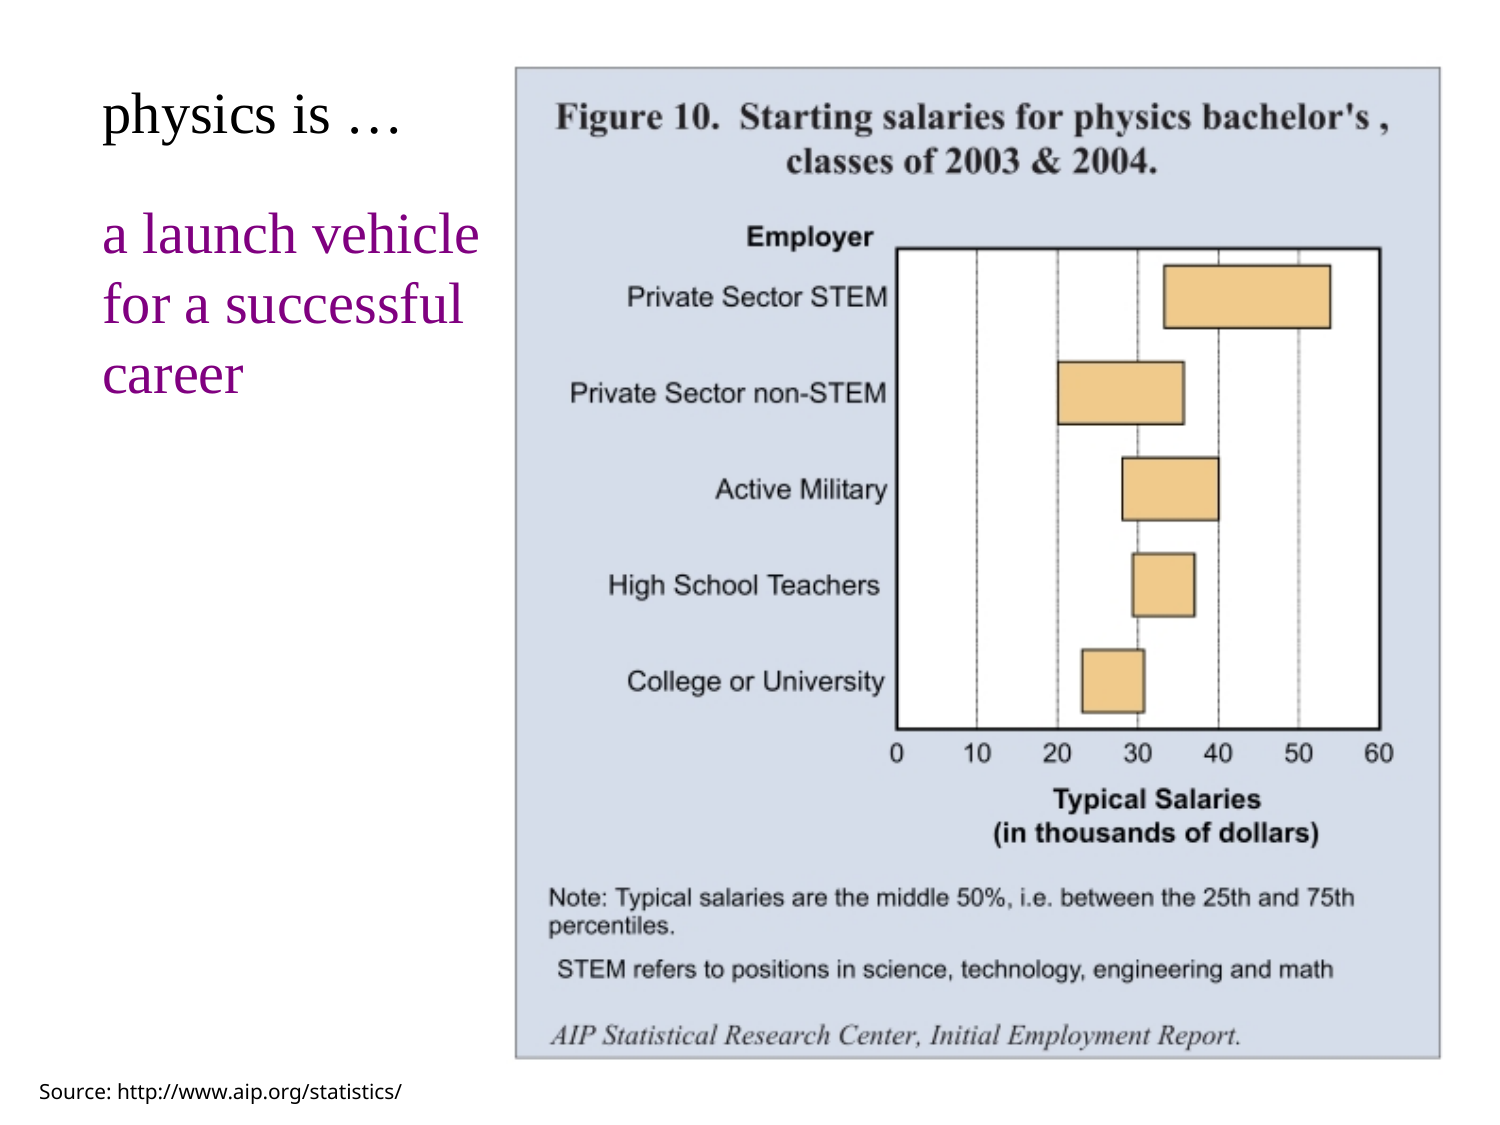

physics is …
a launch vehicle for a successful career
Source: http://www.aip.org/statistics/